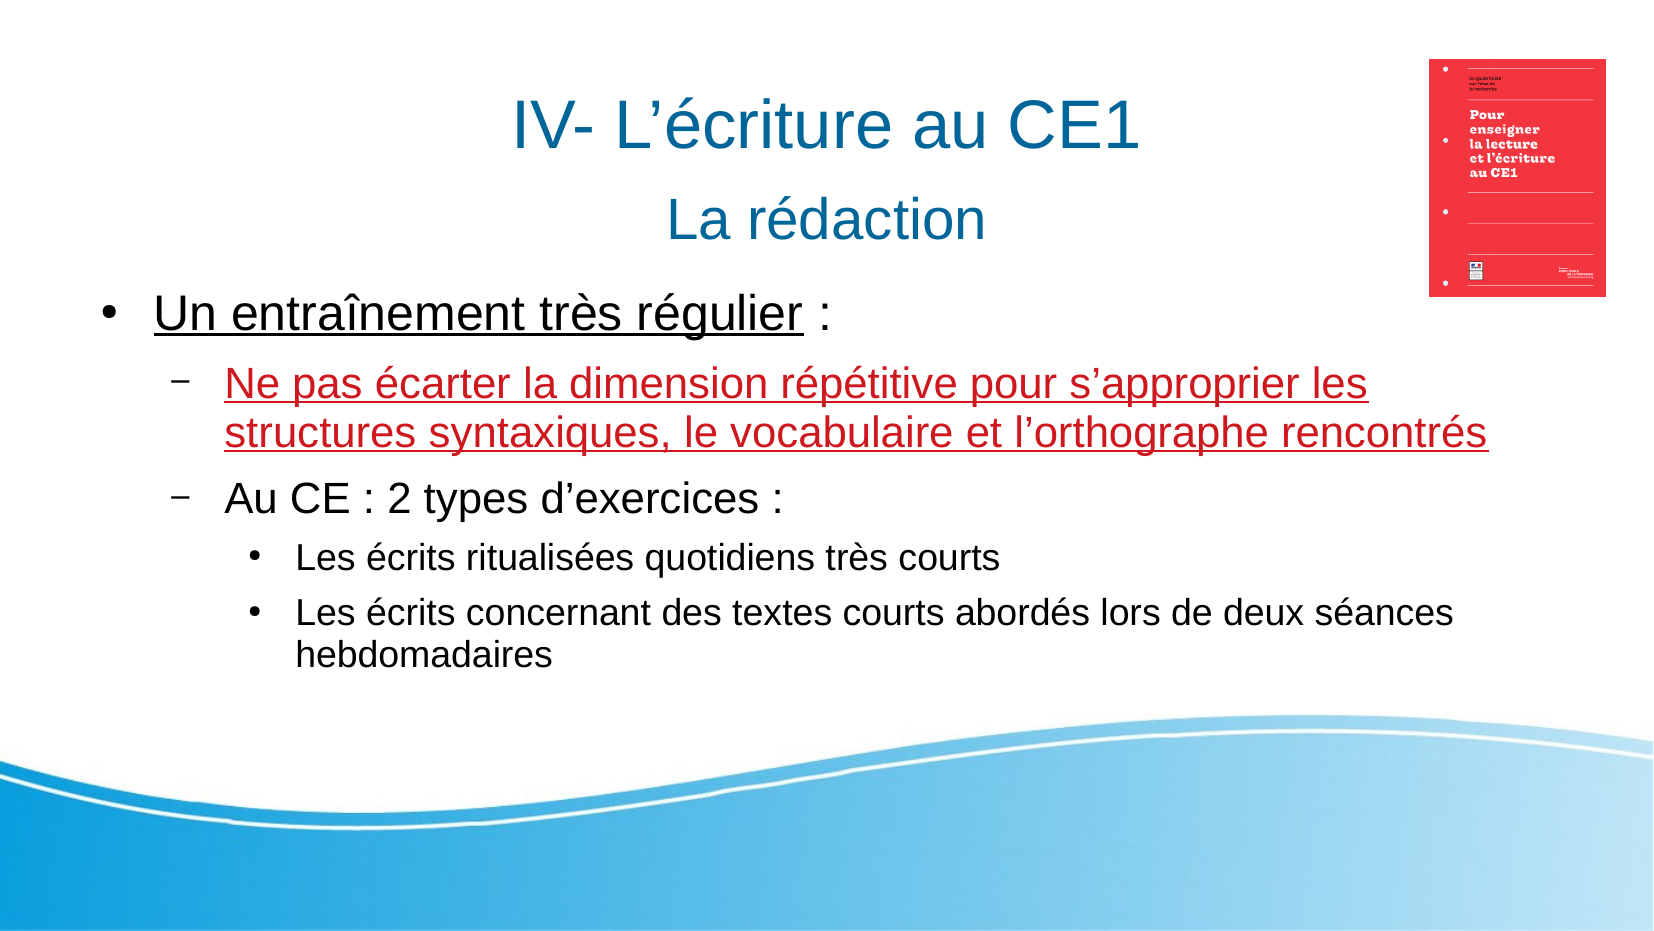

# IV- L’écriture au CE1
La rédaction
Un entraînement très régulier :
Ne pas écarter la dimension répétitive pour s’approprier les structures syntaxiques, le vocabulaire et l’orthographe rencontrés
Au CE : 2 types d’exercices :
Les écrits ritualisées quotidiens très courts
Les écrits concernant des textes courts abordés lors de deux séances hebdomadaires